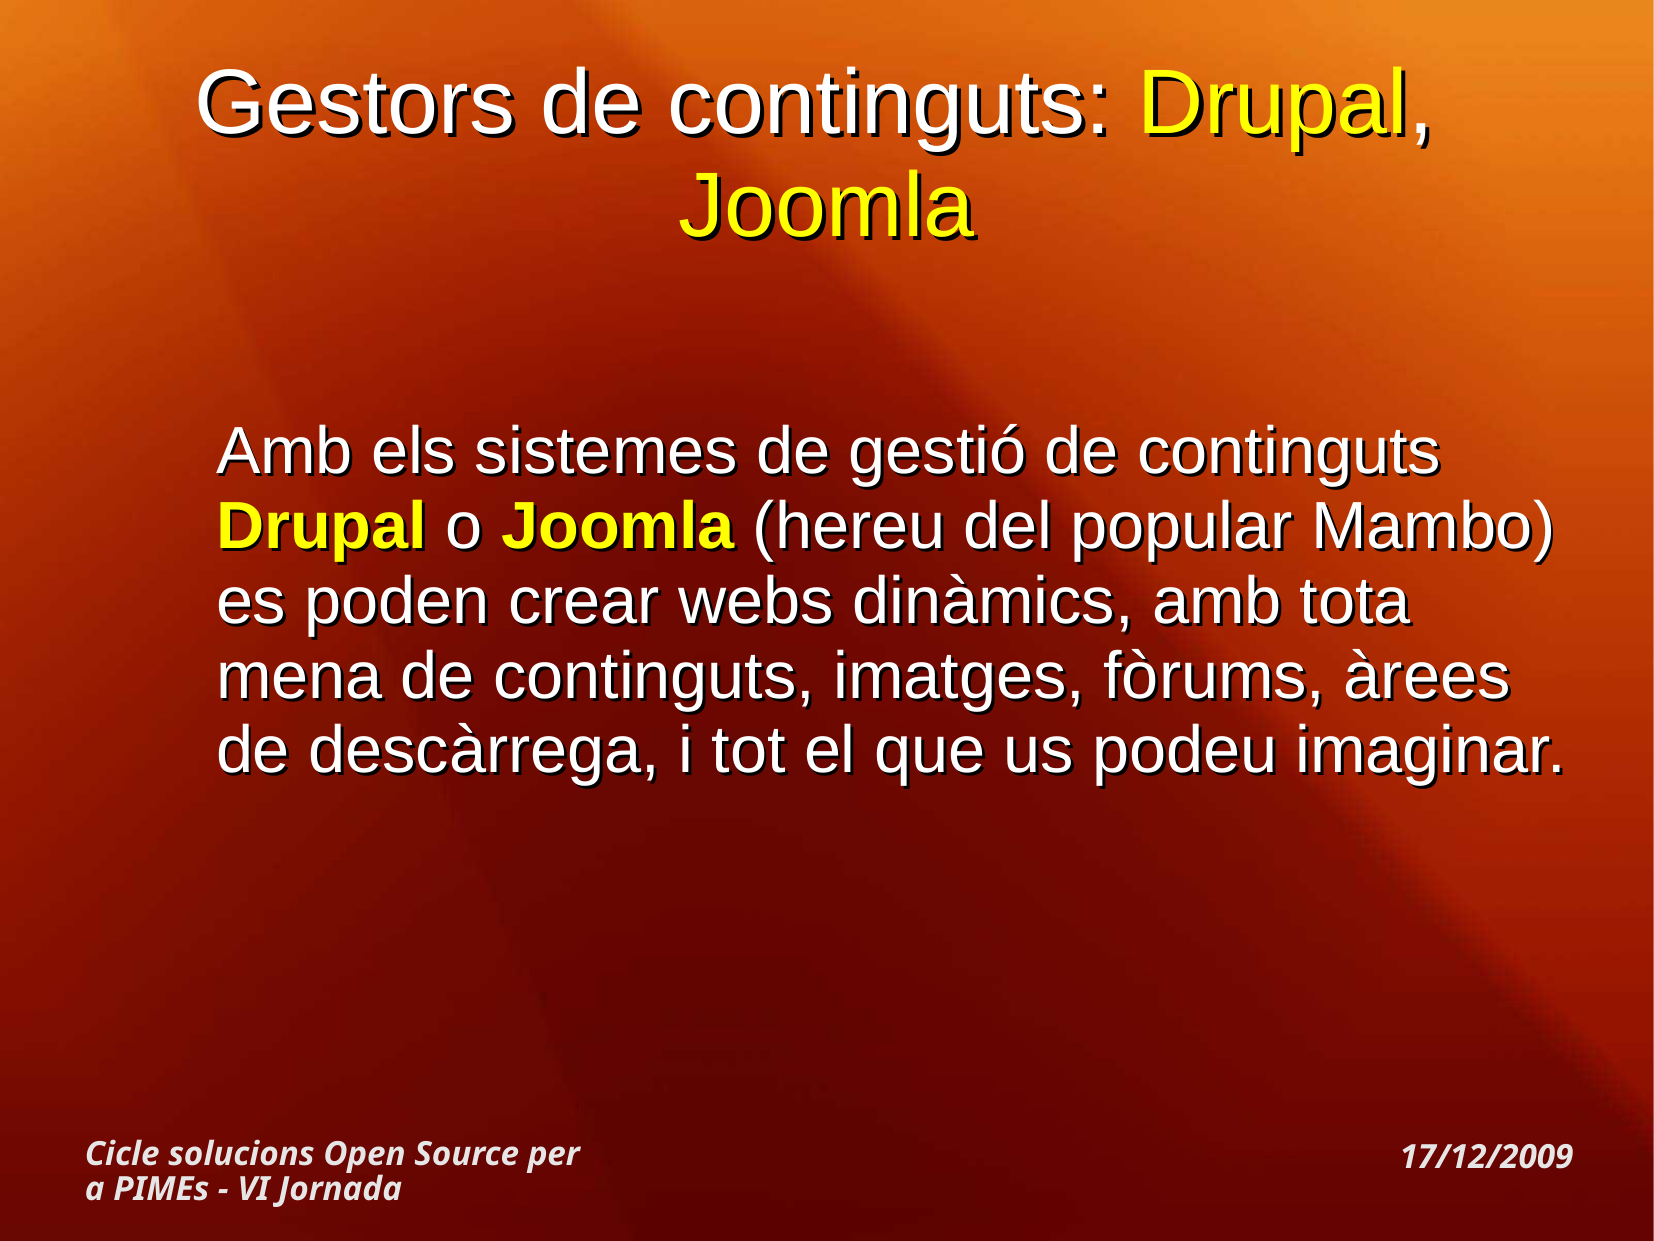

# Gestors de continguts: Drupal, Joomla
Amb els sistemes de gestió de continguts Drupal o Joomla (hereu del popular Mambo) es poden crear webs dinàmics, amb tota mena de continguts, imatges, fòrums, àrees de descàrrega, i tot el que us podeu imaginar.
Cicle solucions Open Source per a PIMEs - VI Jornada
17/12/2009